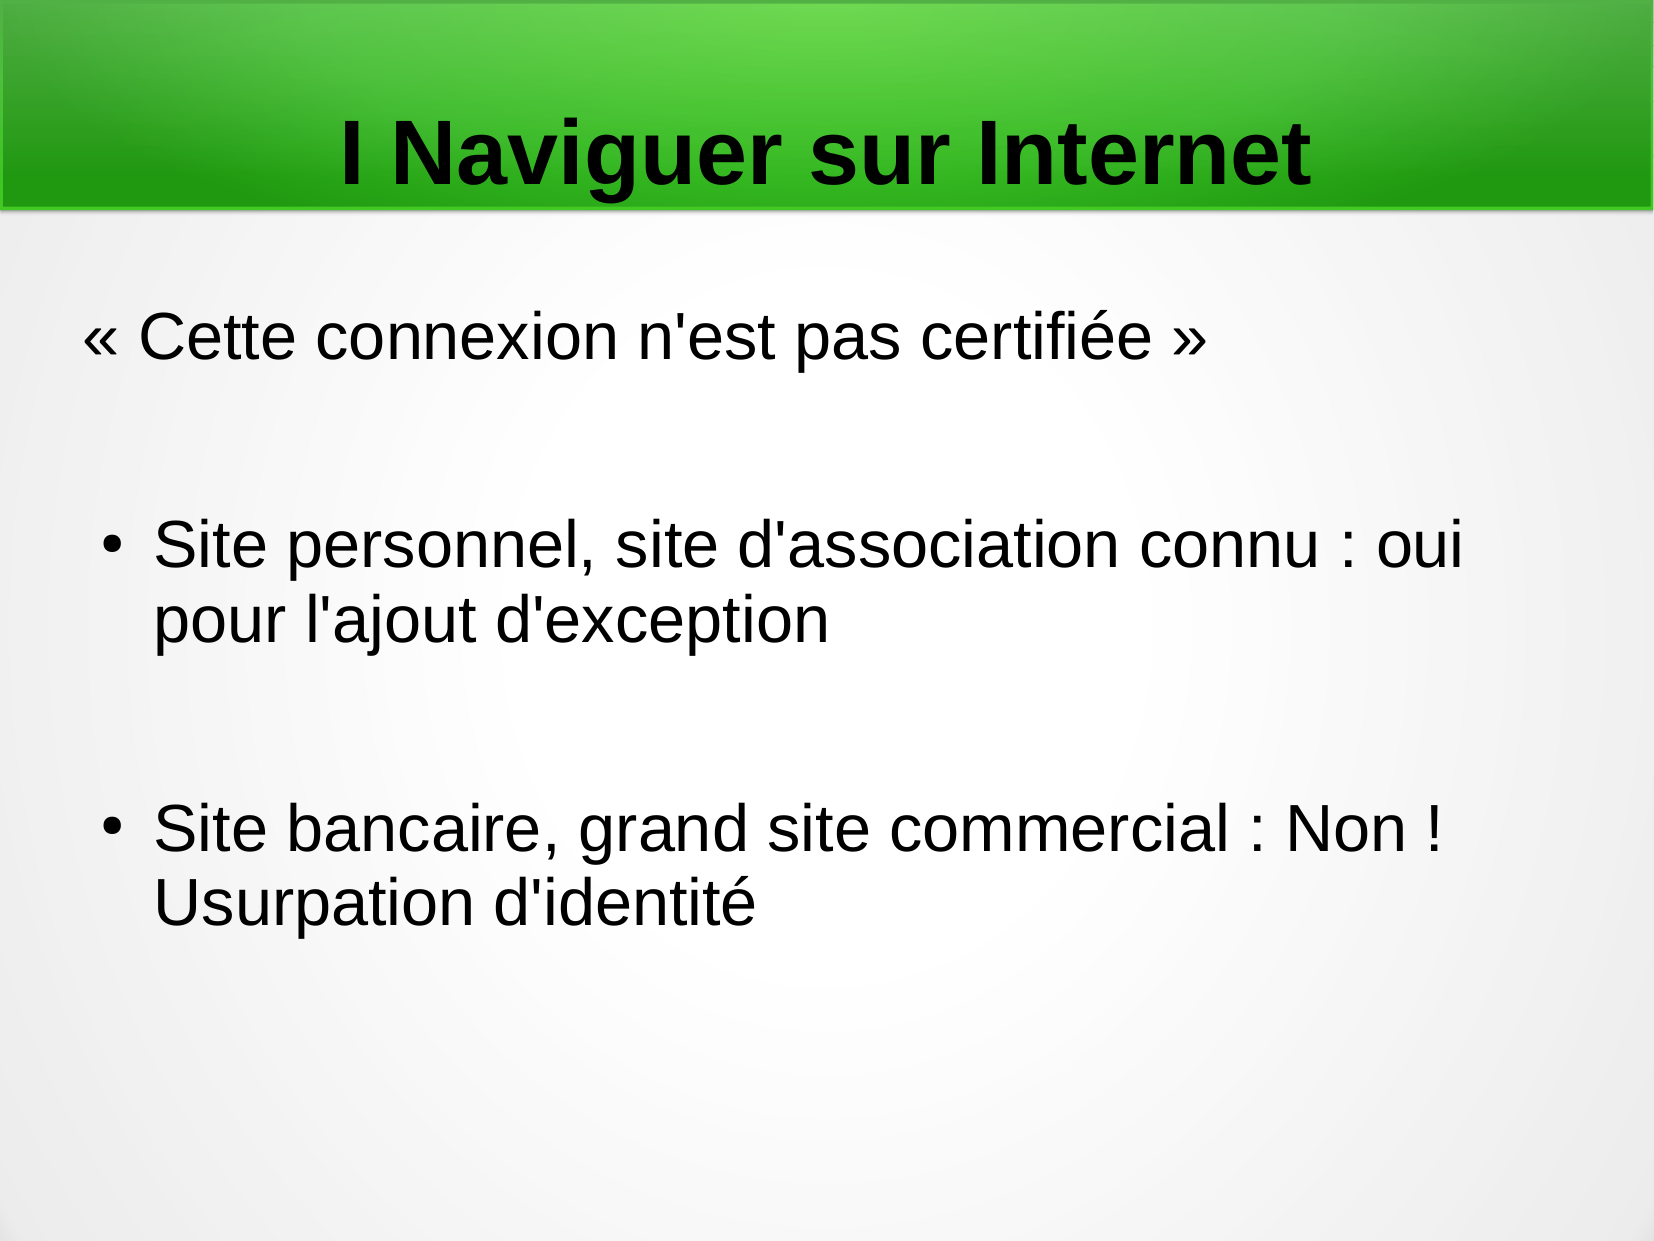

# I Naviguer sur Internet
« Cette connexion n'est pas certifiée »
Site personnel, site d'association connu : oui pour l'ajout d'exception
Site bancaire, grand site commercial : Non ! Usurpation d'identité